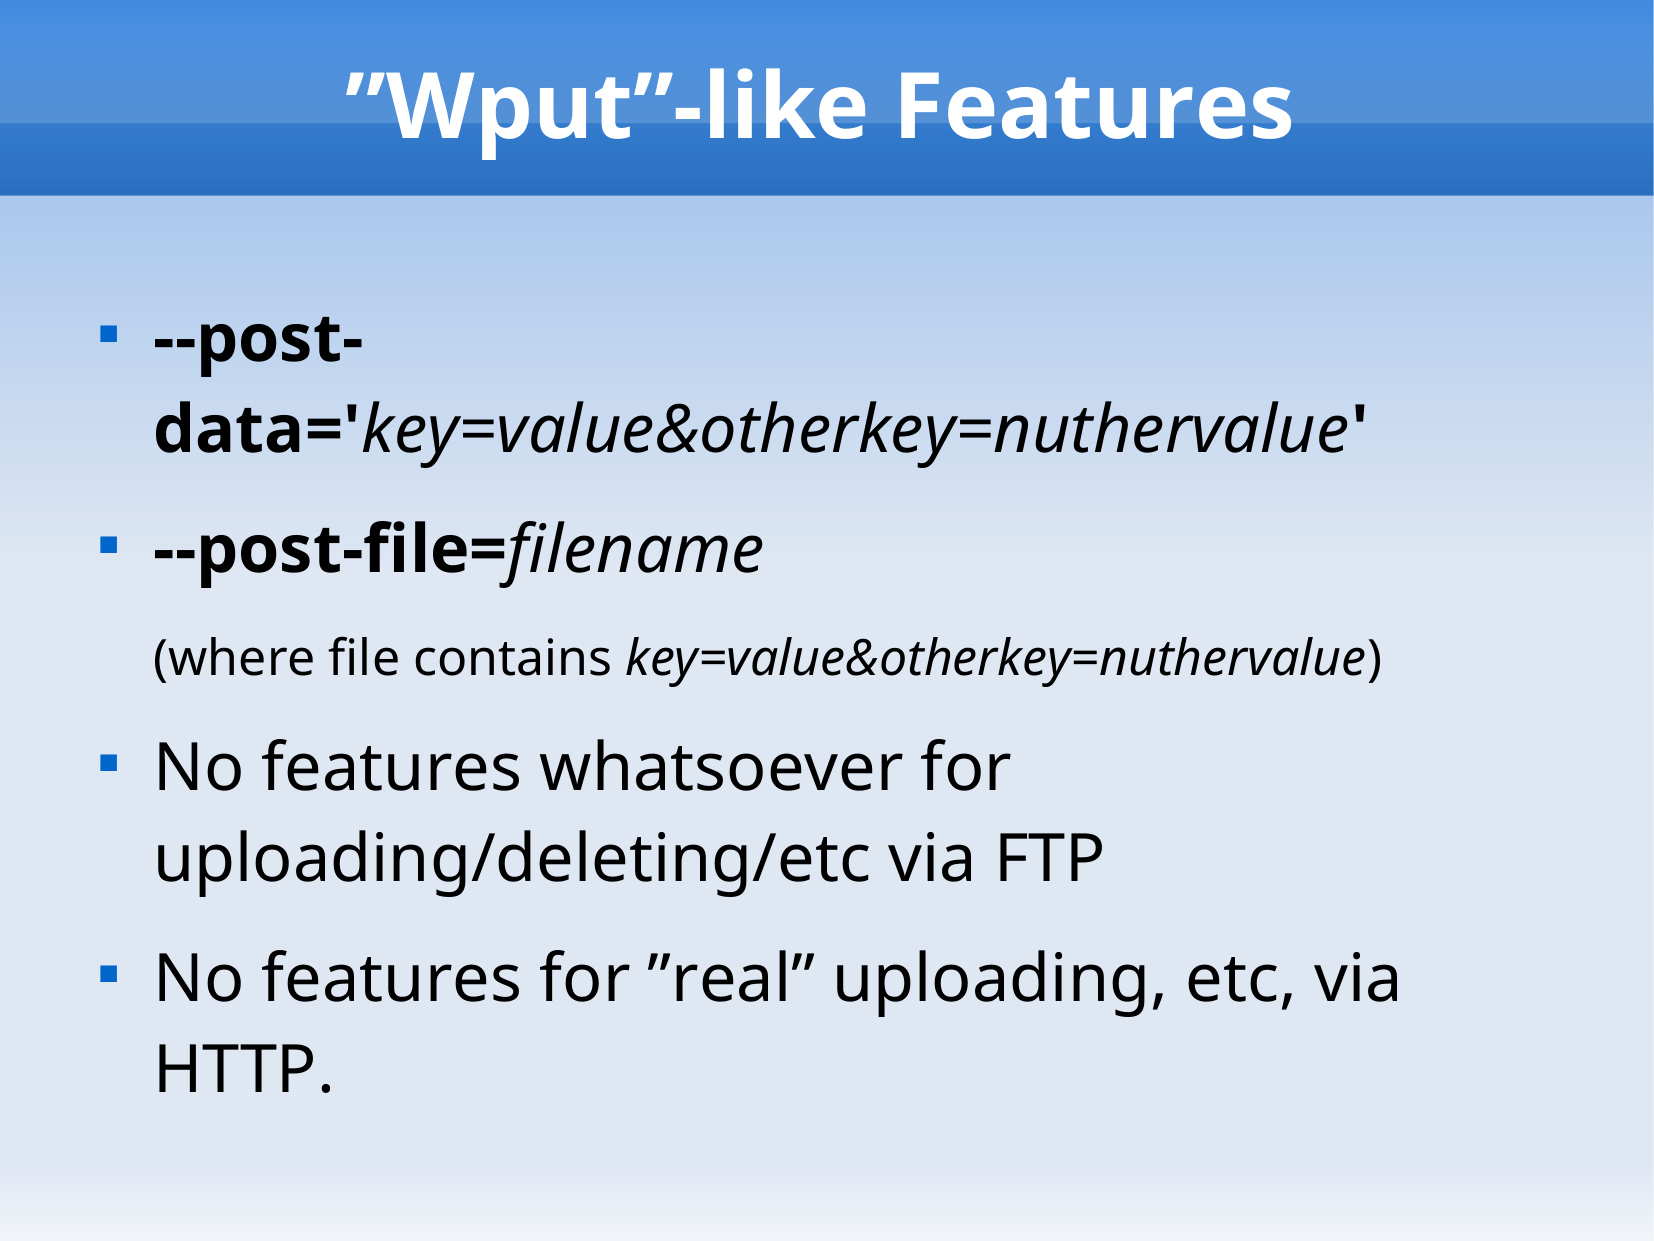

# ”Wput”-like Features
--post-data='key=value&otherkey=nuthervalue'
--post-ﬁle=ﬁlename
(where ﬁle contains key=value&otherkey=nuthervalue)
No features whatsoever for uploading/deleting/etc via FTP
No features for ”real” uploading, etc, via HTTP.